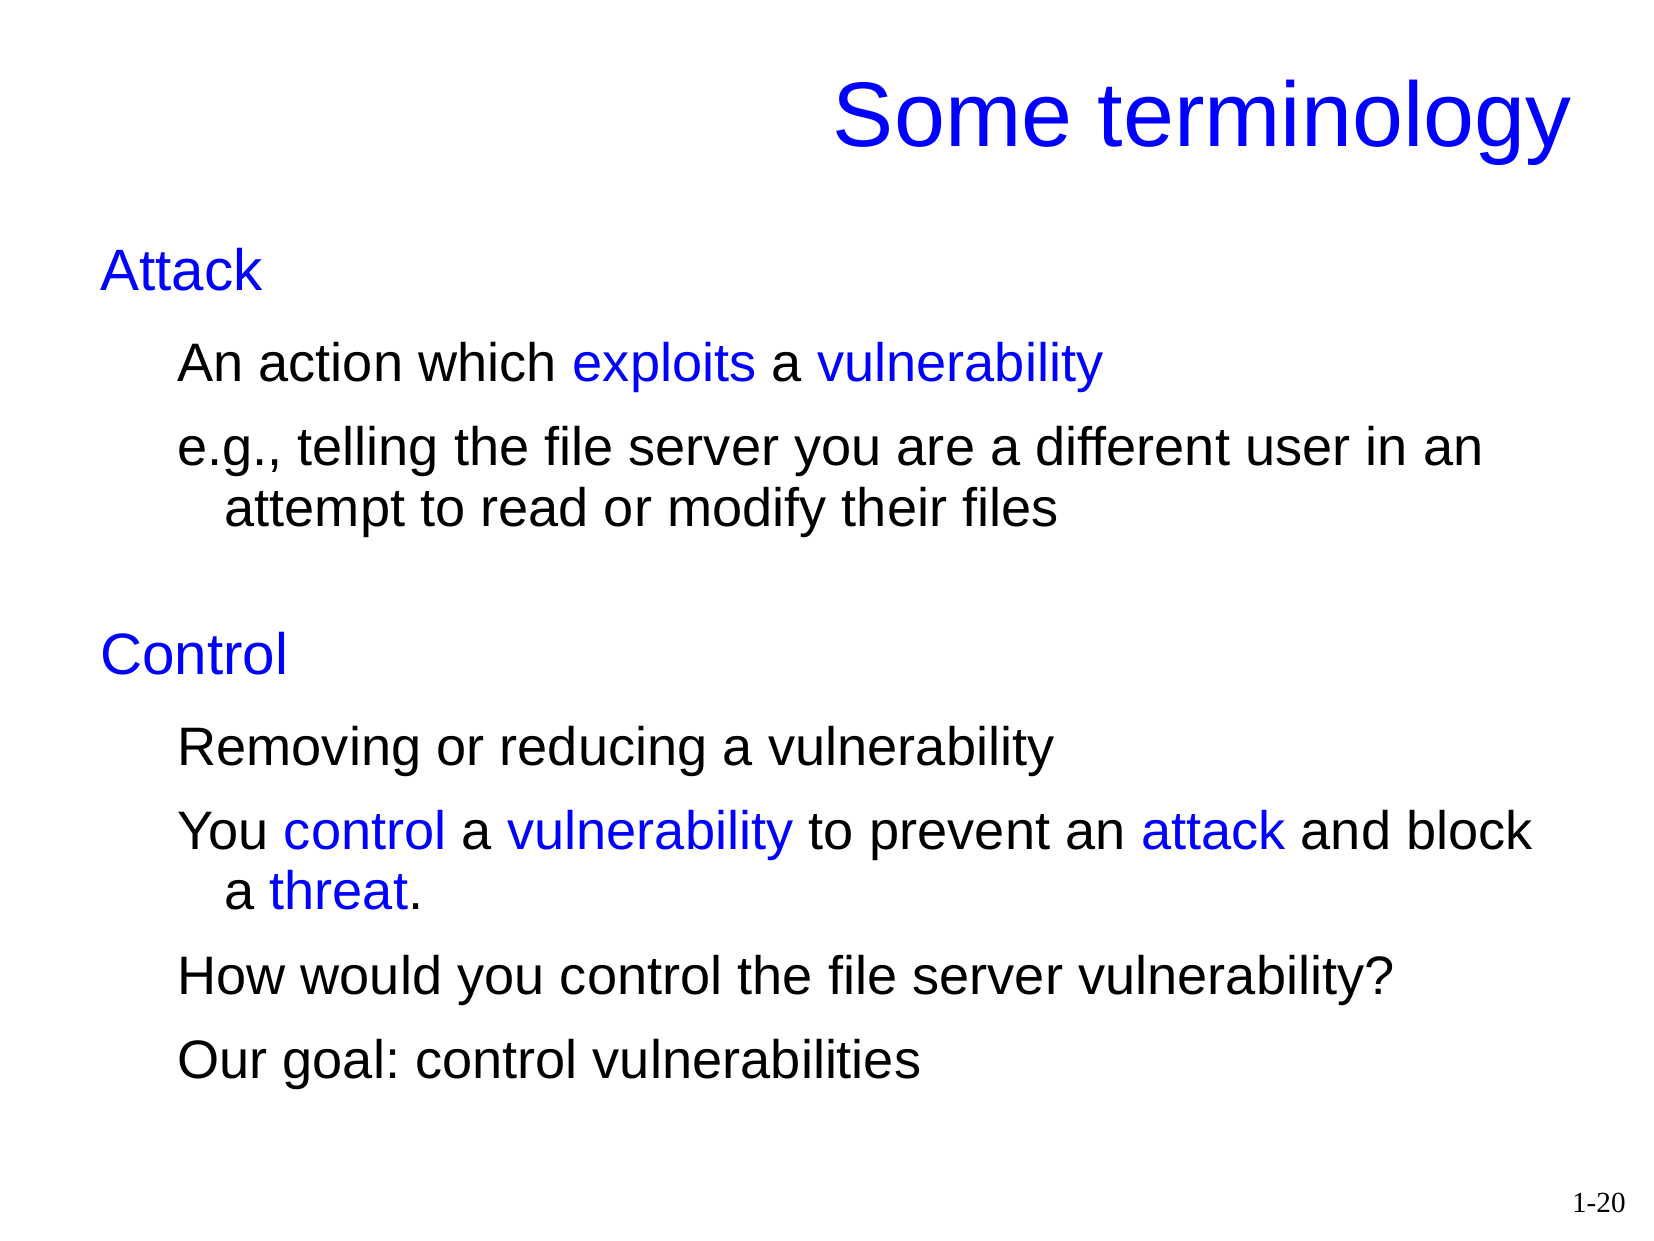

# Some terminology
Attack
An action which exploits a vulnerability
e.g., telling the file server you are a different user in an attempt to read or modify their files
Control
Removing or reducing a vulnerability
You control a vulnerability to prevent an attack and block a threat.
How would you control the file server vulnerability?
Our goal: control vulnerabilities